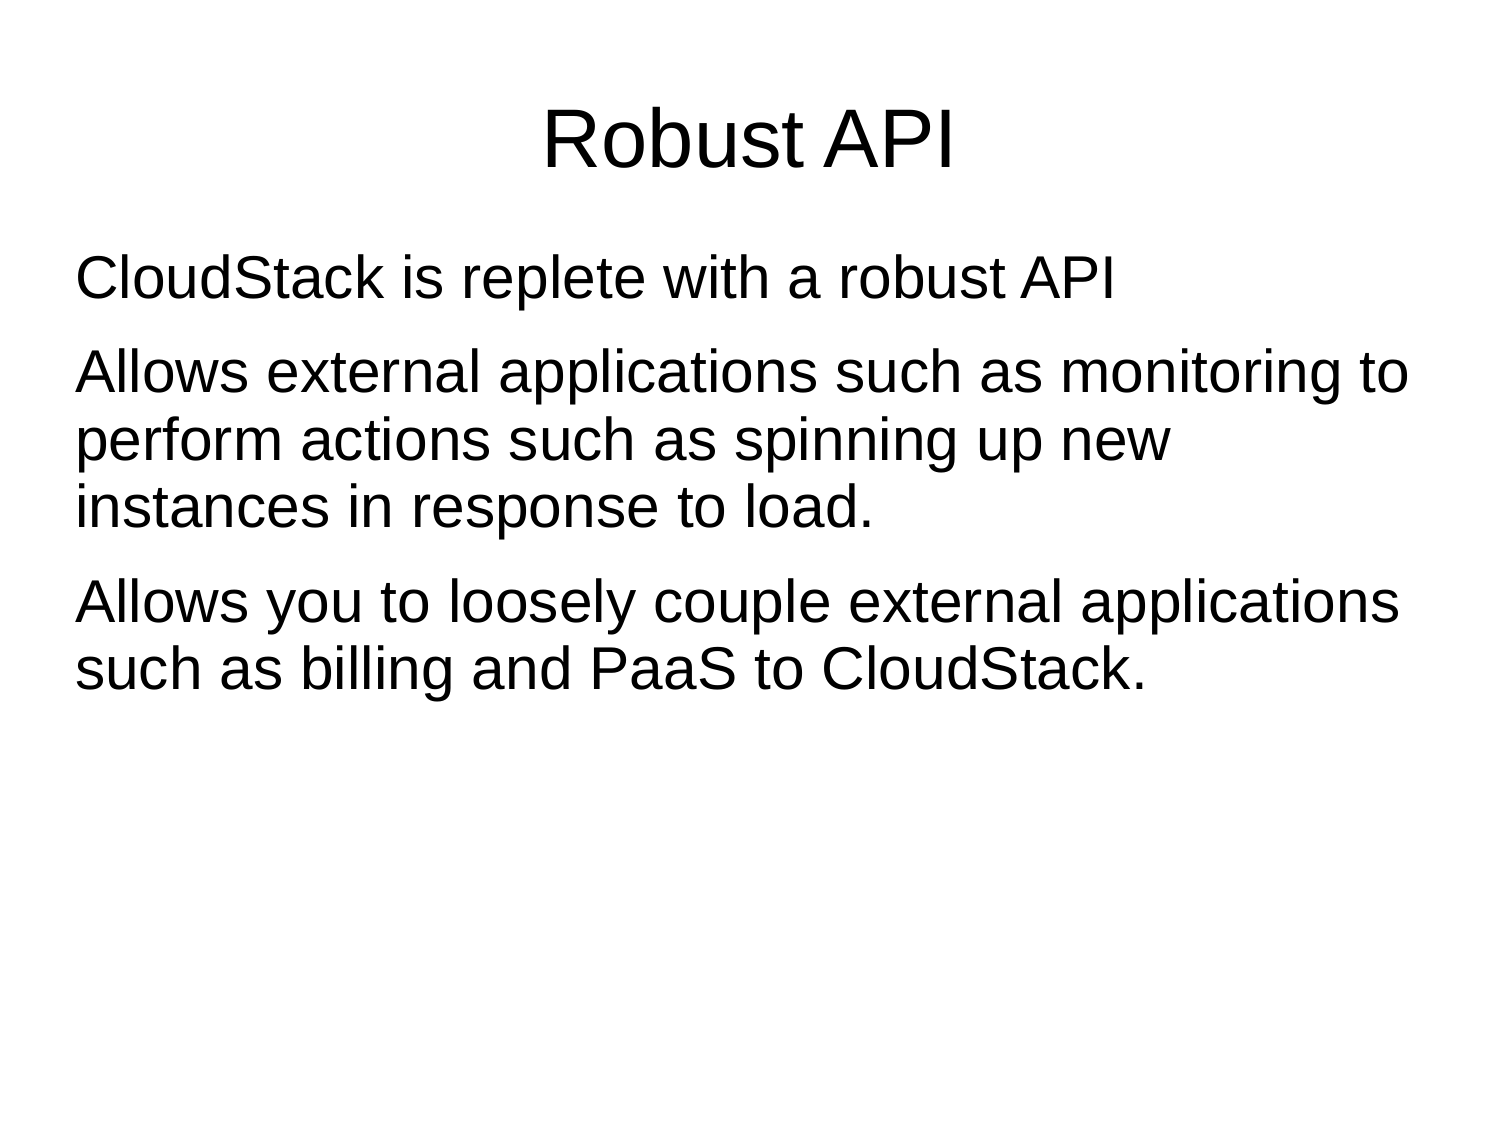

# Robust API
CloudStack is replete with a robust API
Allows external applications such as monitoring to perform actions such as spinning up new instances in response to load.
Allows you to loosely couple external applications such as billing and PaaS to CloudStack.